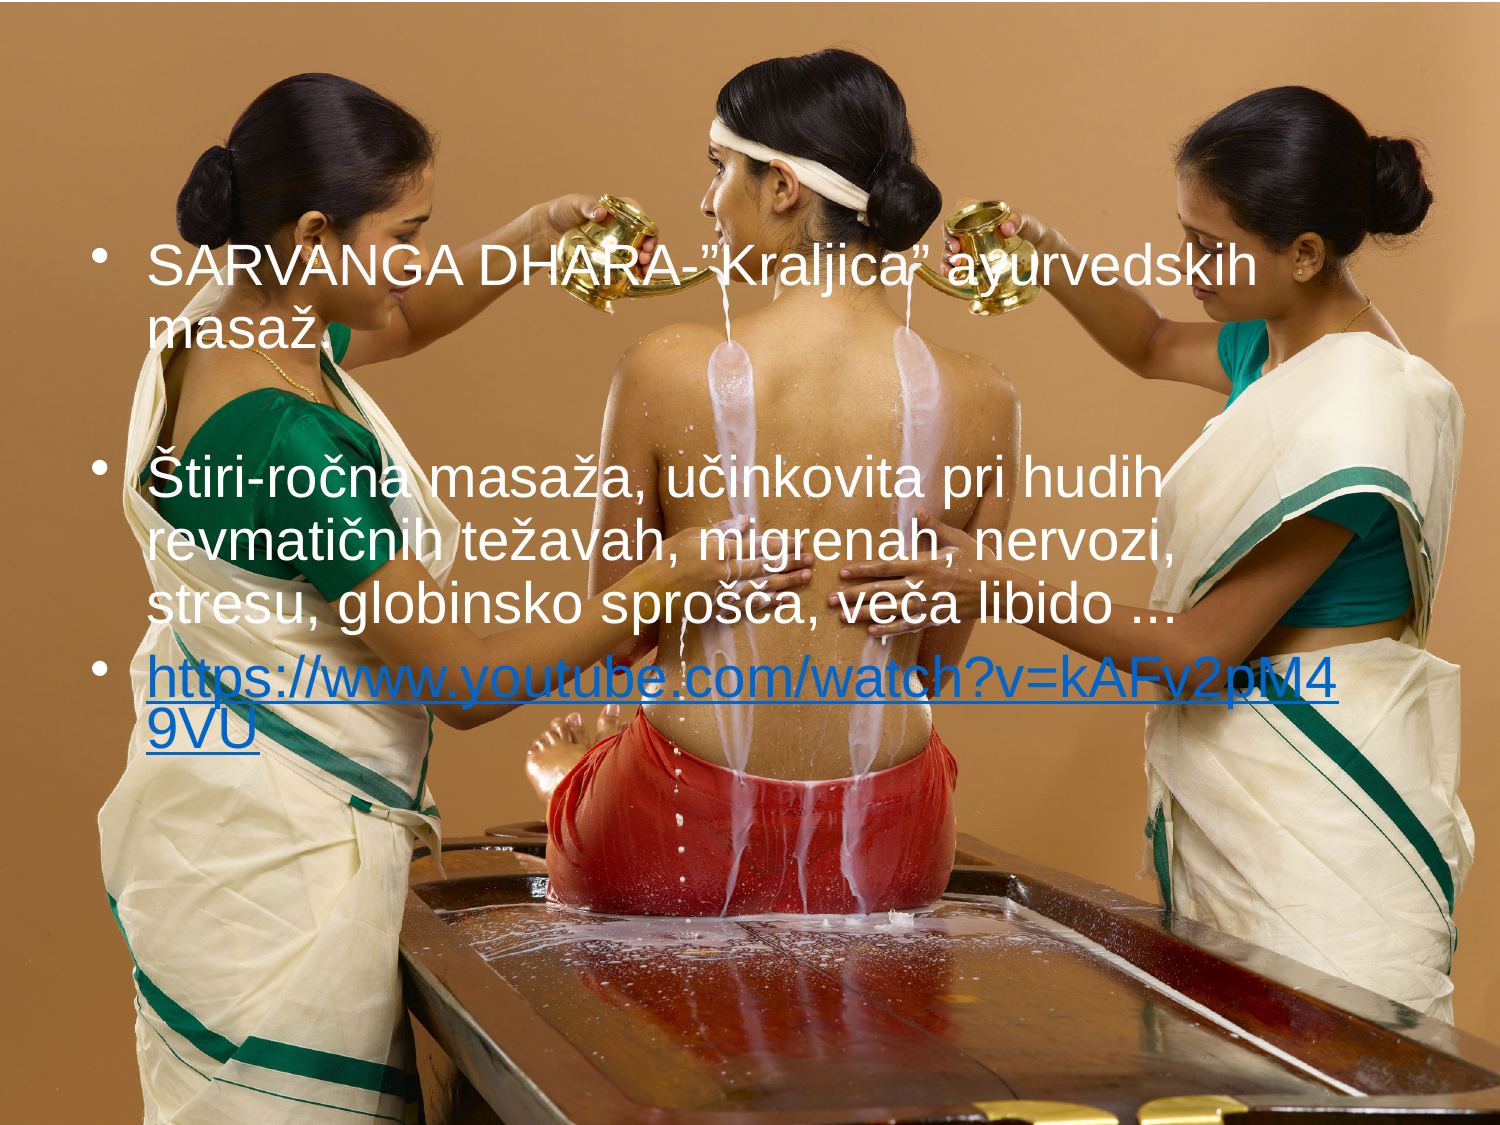

# SARVANGA DHARA-”Kraljica” ayurvedskih masaž.
Štiri-ročna masaža, učinkovita pri hudih revmatičnih težavah, migrenah, nervozi, stresu, globinsko sprošča, veča libido ...
https://www.youtube.com/watch?v=kAFv2pM49VU